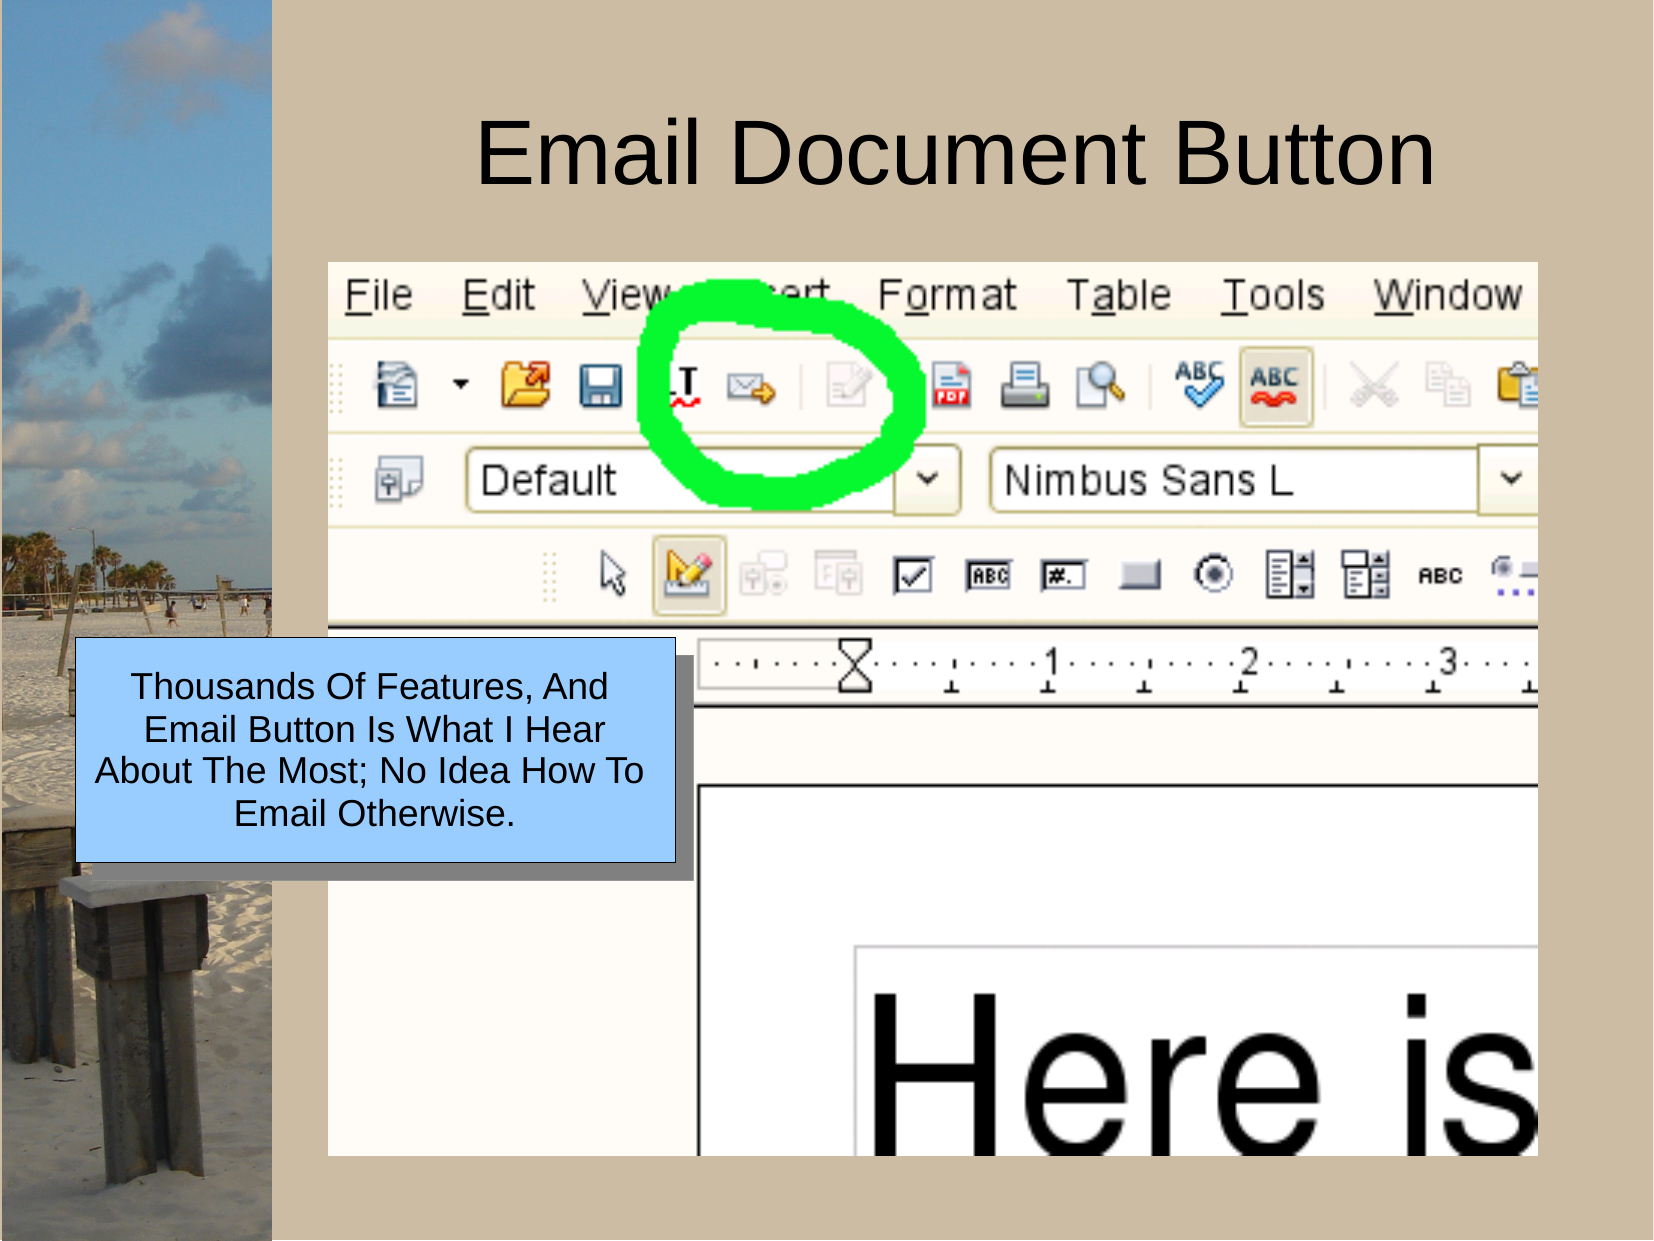

# Email Document Button
Thousands Of Features, And
Email Button Is What I Hear
About The Most; No Idea How To
Email Otherwise.